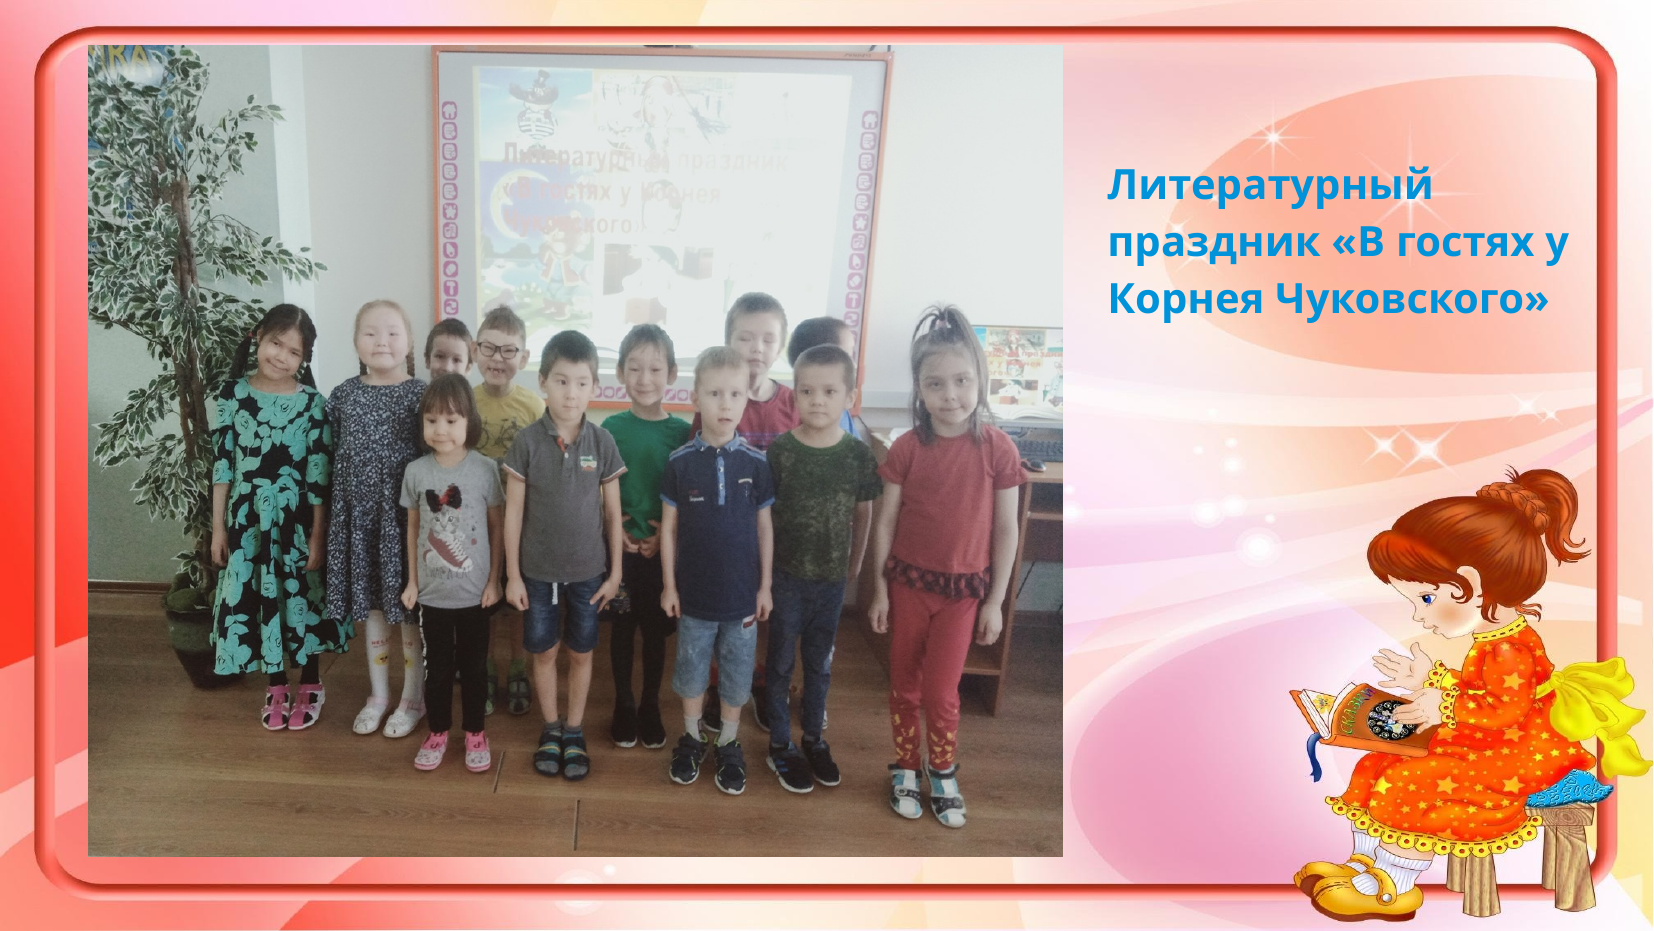

#
Литературный
праздник «В гостях у
Корнея Чуковского»